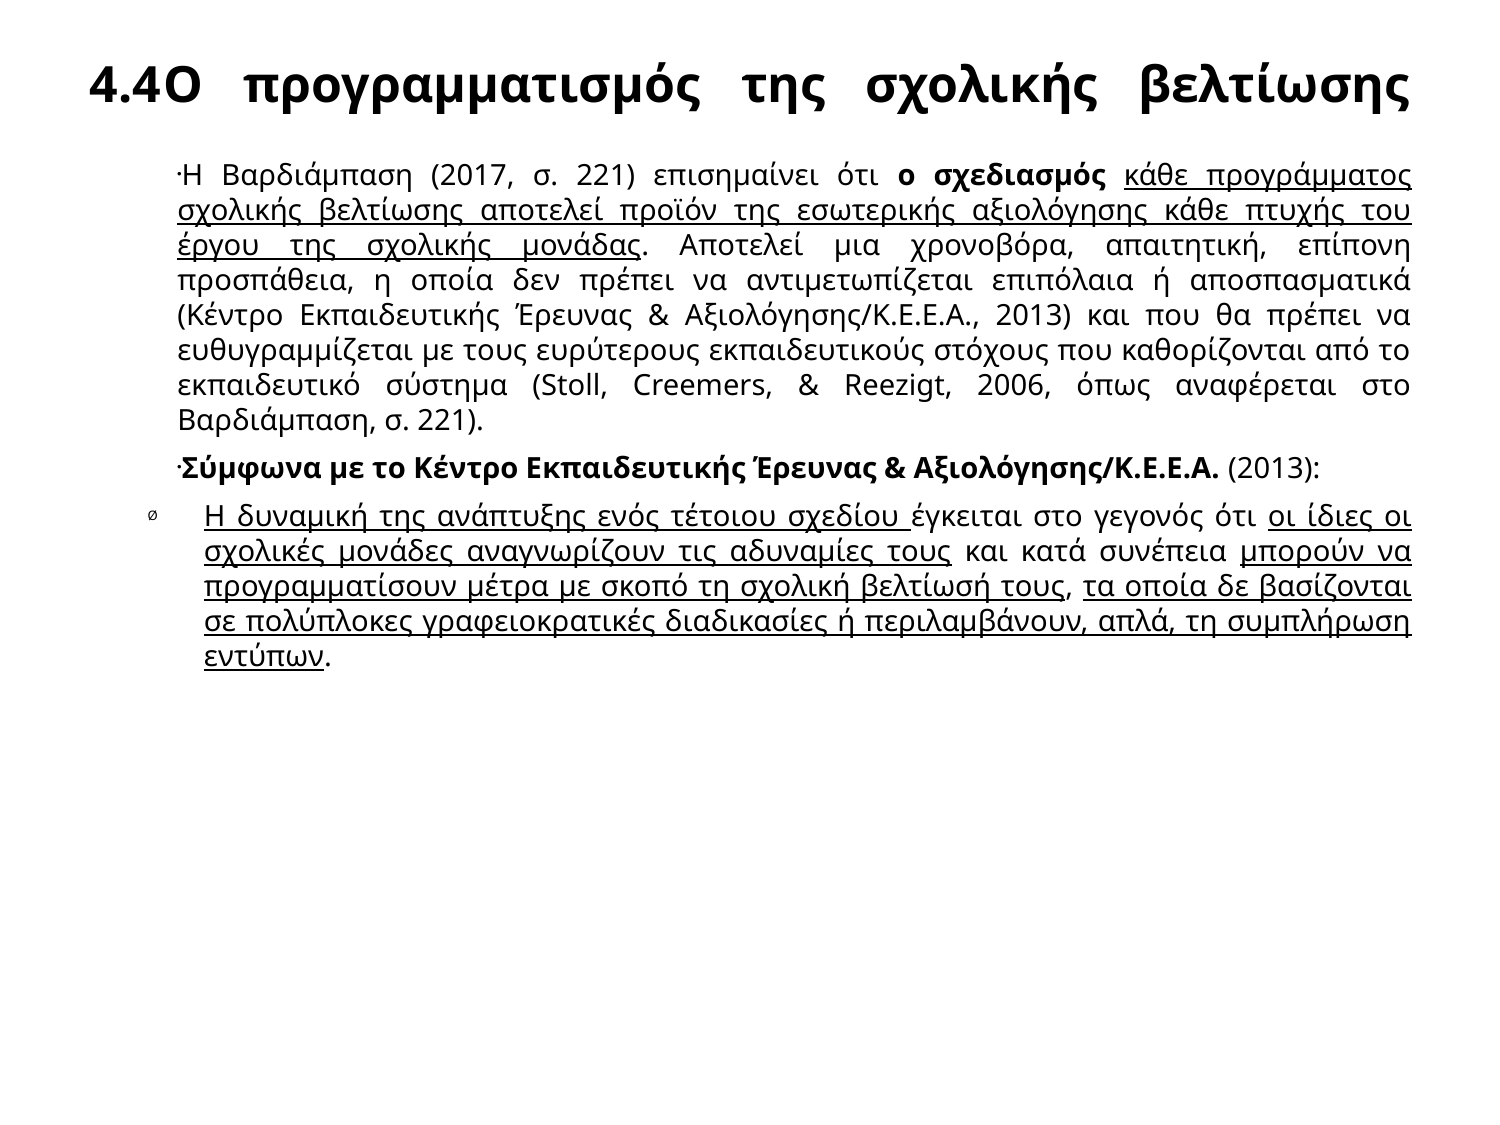

# 4.4	Ο προγραμματισμός της σχολικής βελτίωσης
Η Βαρδιάμπαση (2017, σ. 221) επισημαίνει ότι ο σχεδιασμός κάθε προγράμματος σχολικής βελτίωσης αποτελεί προϊόν της εσωτερικής αξιολόγησης κάθε πτυχής του έργου της σχολικής μονάδας. Αποτελεί μια χρονοβόρα, απαιτητική, επίπονη προσπάθεια, η οποία δεν πρέπει να αντιμετωπίζεται επιπόλαια ή αποσπασματικά (Κέντρο Εκπαιδευτικής Έρευνας & Αξιολόγησης/Κ.Ε.Ε.Α., 2013) και που θα πρέπει να ευθυγραμμίζεται με τους ευρύτερους εκπαιδευτικούς στόχους που καθορίζονται από το εκπαιδευτικό σύστημα (Stoll, Creemers, & Reezigt, 2006, όπως αναφέρεται στο Βαρδιάμπαση, σ. 221).
Σύμφωνα με το Κέντρο Εκπαιδευτικής Έρευνας & Αξιολόγησης/Κ.Ε.Ε.Α. (2013):
Η δυναμική της ανάπτυξης ενός τέτοιου σχεδίου έγκειται στο γεγονός ότι οι ίδιες οι σχολικές μονάδες αναγνωρίζουν τις αδυναμίες τους και κατά συνέπεια μπορούν να προγραμματίσουν μέτρα με σκοπό τη σχολική βελτίωσή τους, τα οποία δε βασίζονται σε πολύπλοκες γραφειοκρατικές διαδικασίες ή περιλαμβάνουν, απλά, τη συμπλήρωση εντύπων.